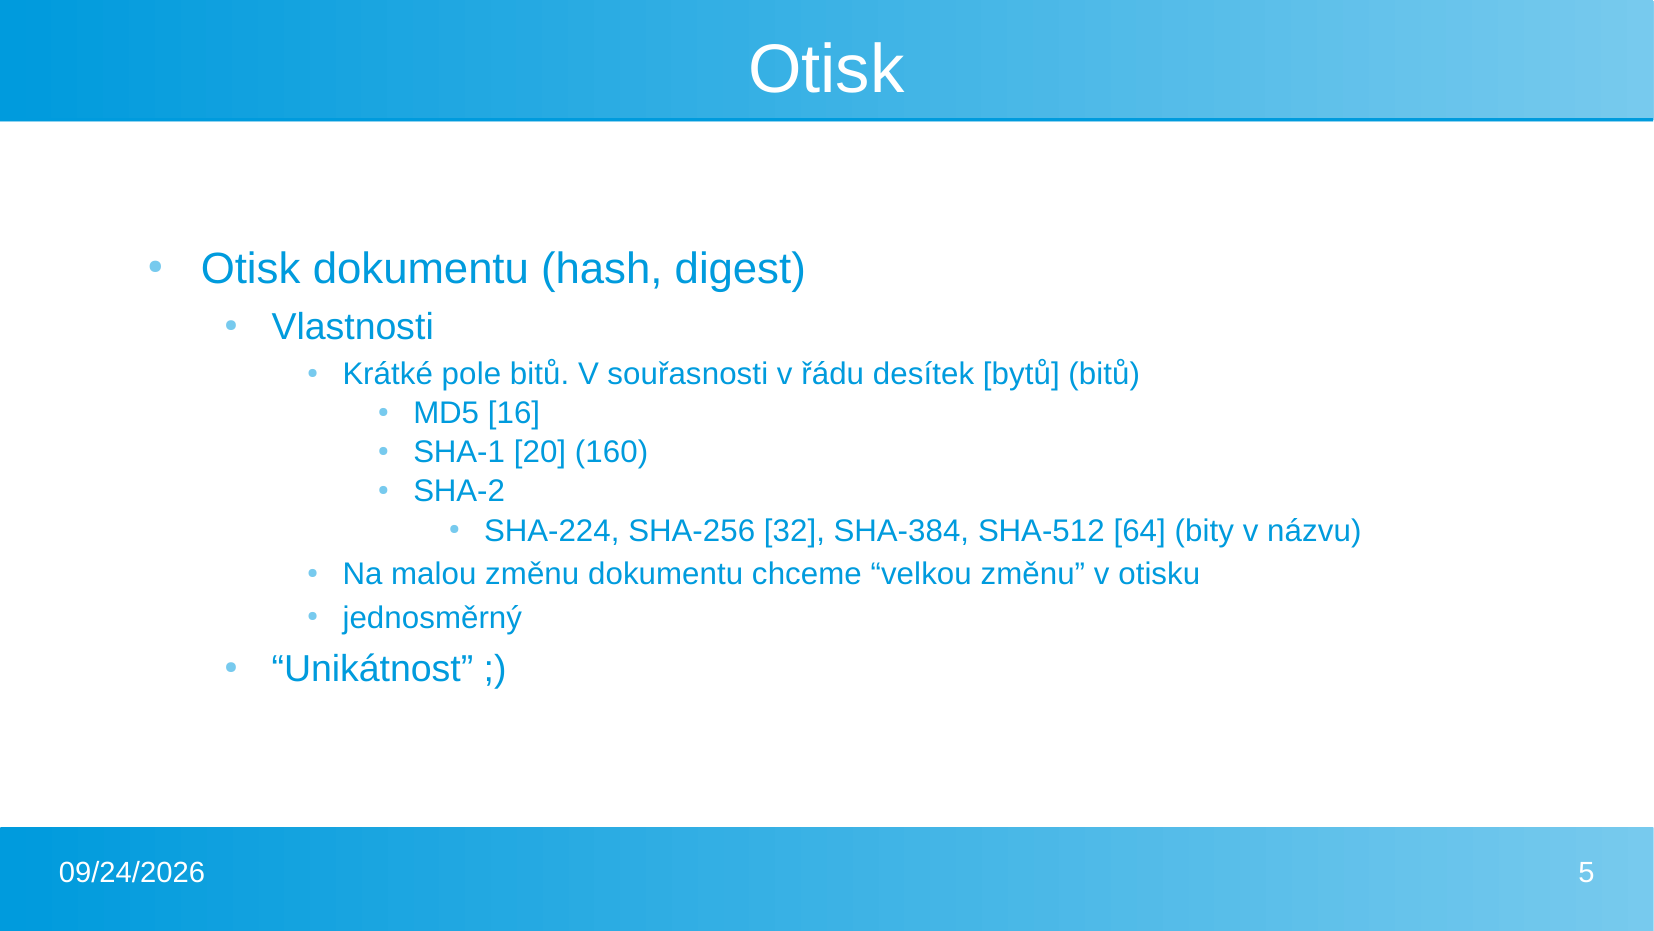

# Otisk
Otisk dokumentu (hash, digest)
Vlastnosti
Krátké pole bitů. V souřasnosti v řádu desítek [bytů] (bitů)
MD5 [16]
SHA-1 [20] (160)
SHA-2
SHA-224, SHA-256 [32], SHA-384, SHA-512 [64] (bity v názvu)
Na malou změnu dokumentu chceme “velkou změnu” v otisku
jednosměrný
“Unikátnost” ;)
5